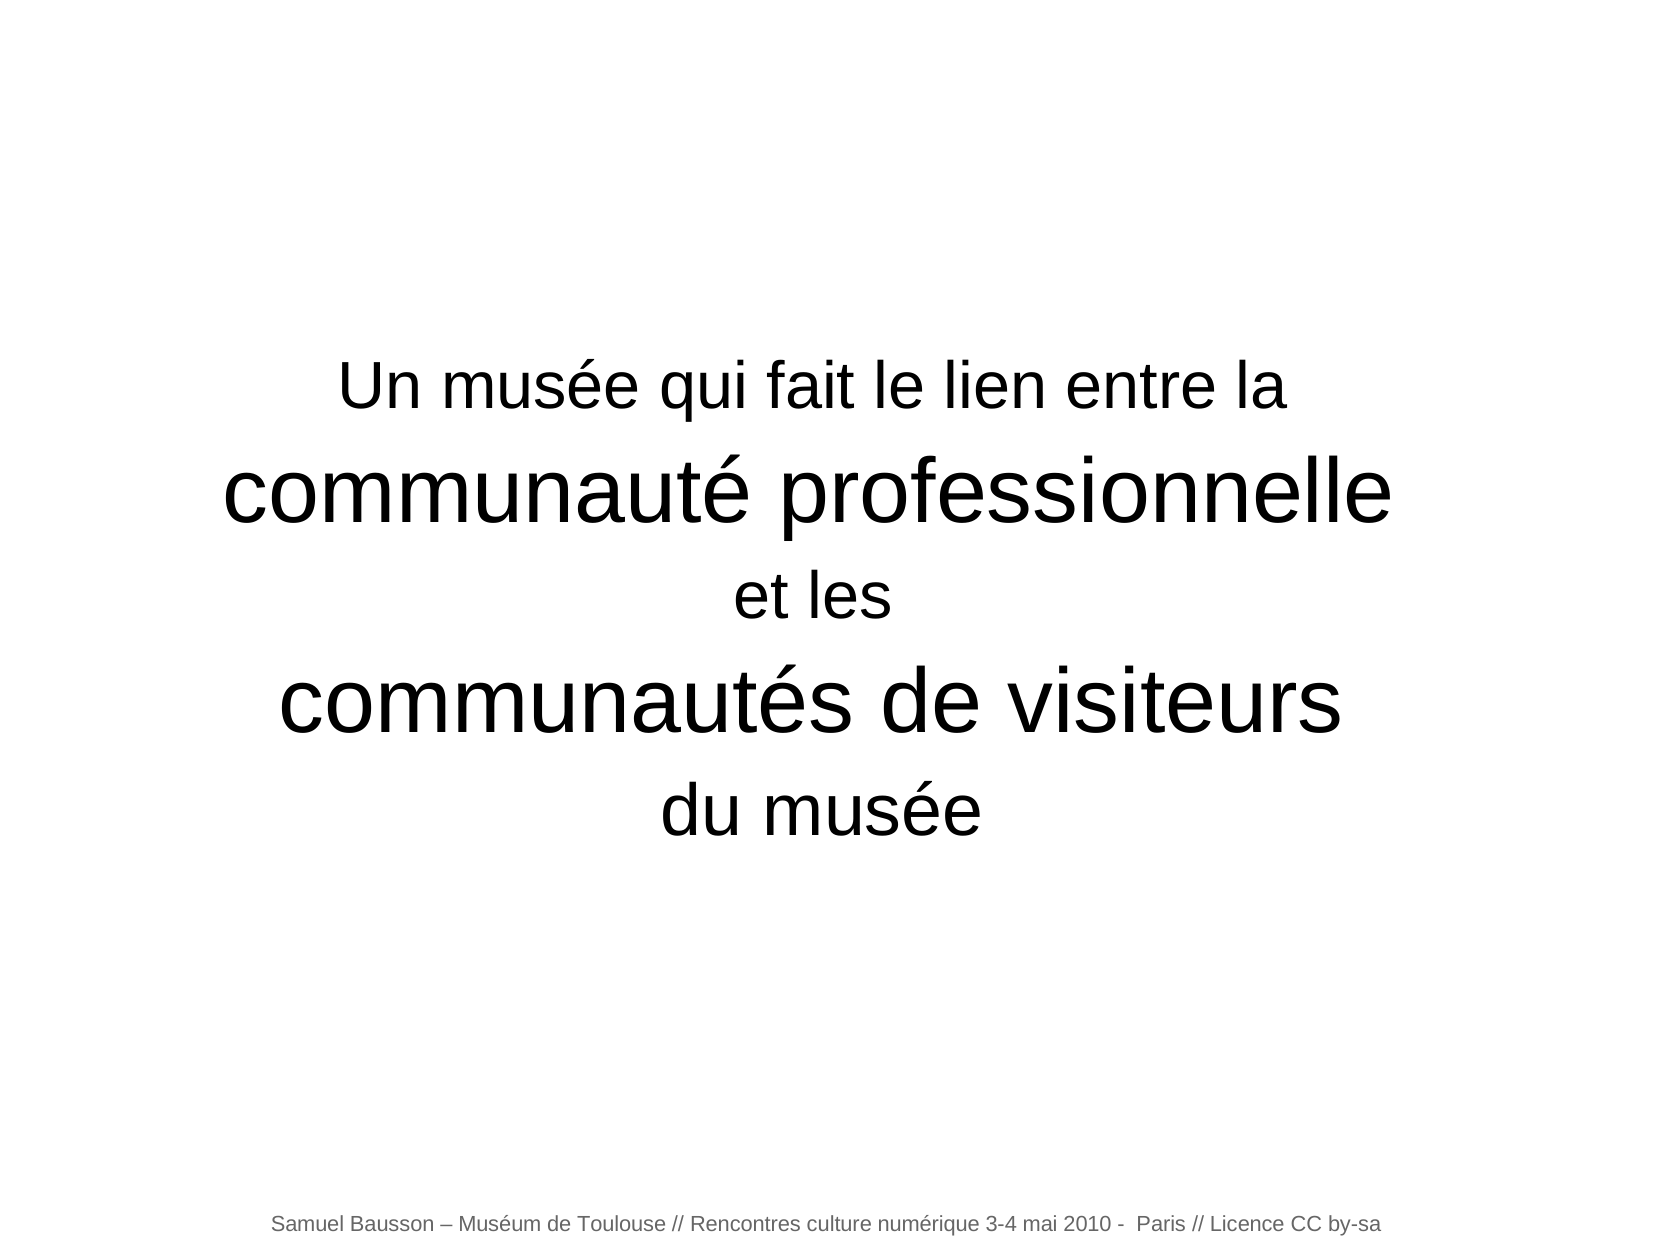

# Un musée qui fait le lien entre la
communauté professionnelle
et les
communautés de visiteurs
du musée